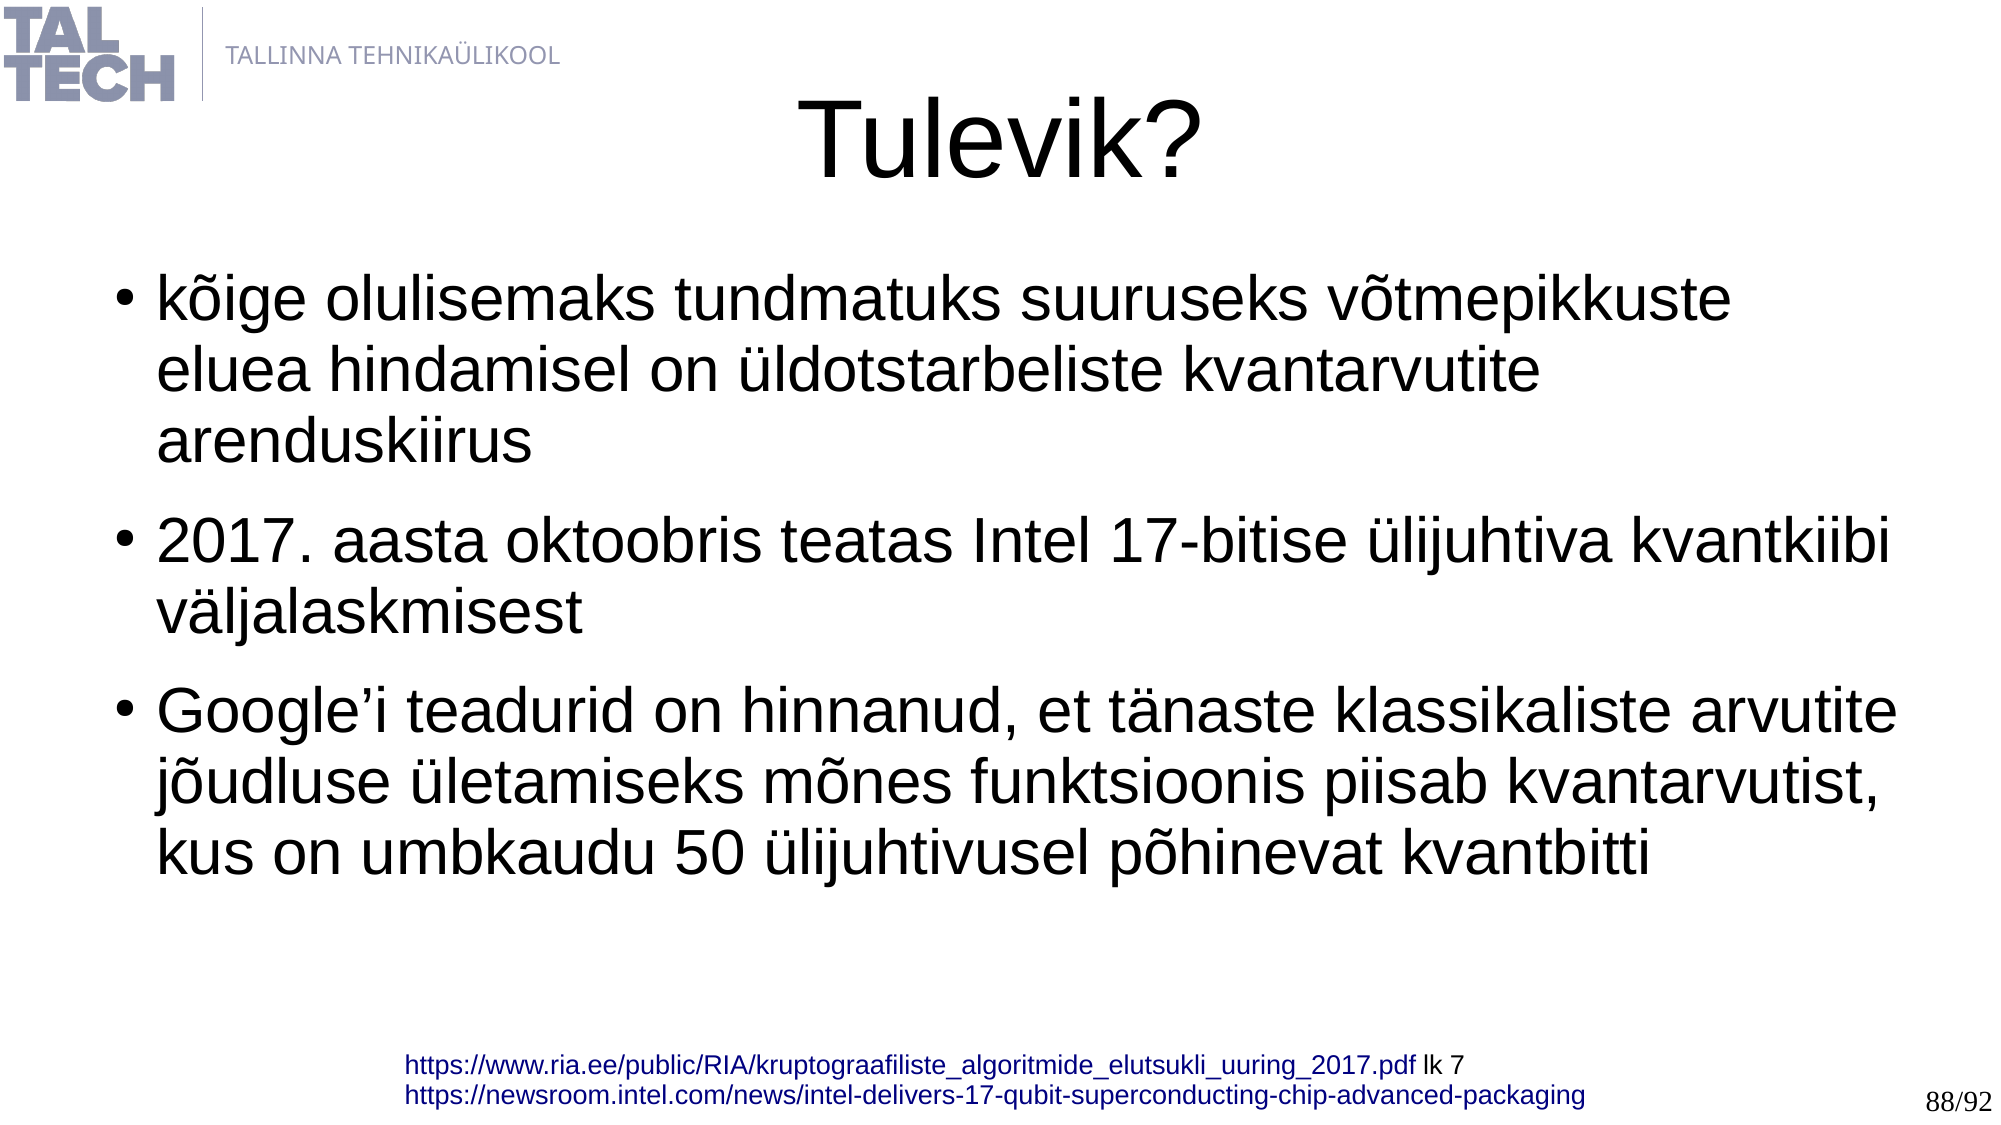

# Tulevik?
kõige olulisemaks tundmatuks suuruseks võtmepikkuste eluea hindamisel on üldotstarbeliste kvantarvutite arenduskiirus
2017. aasta oktoobris teatas Intel 17-bitise ülijuhtiva kvantkiibi väljalaskmisest
Google’i teadurid on hinnanud, et tänaste klassikaliste arvutite jõudluse ületamiseks mõnes funktsioonis piisab kvantarvutist, kus on umbkaudu 50 ülijuhtivusel põhinevat kvantbitti
https://www.ria.ee/public/RIA/kruptograafiliste_algoritmide_elutsukli_uuring_2017.pdf lk 7
https://newsroom.intel.com/news/intel-delivers-17-qubit-superconducting-chip-advanced-packaging
88